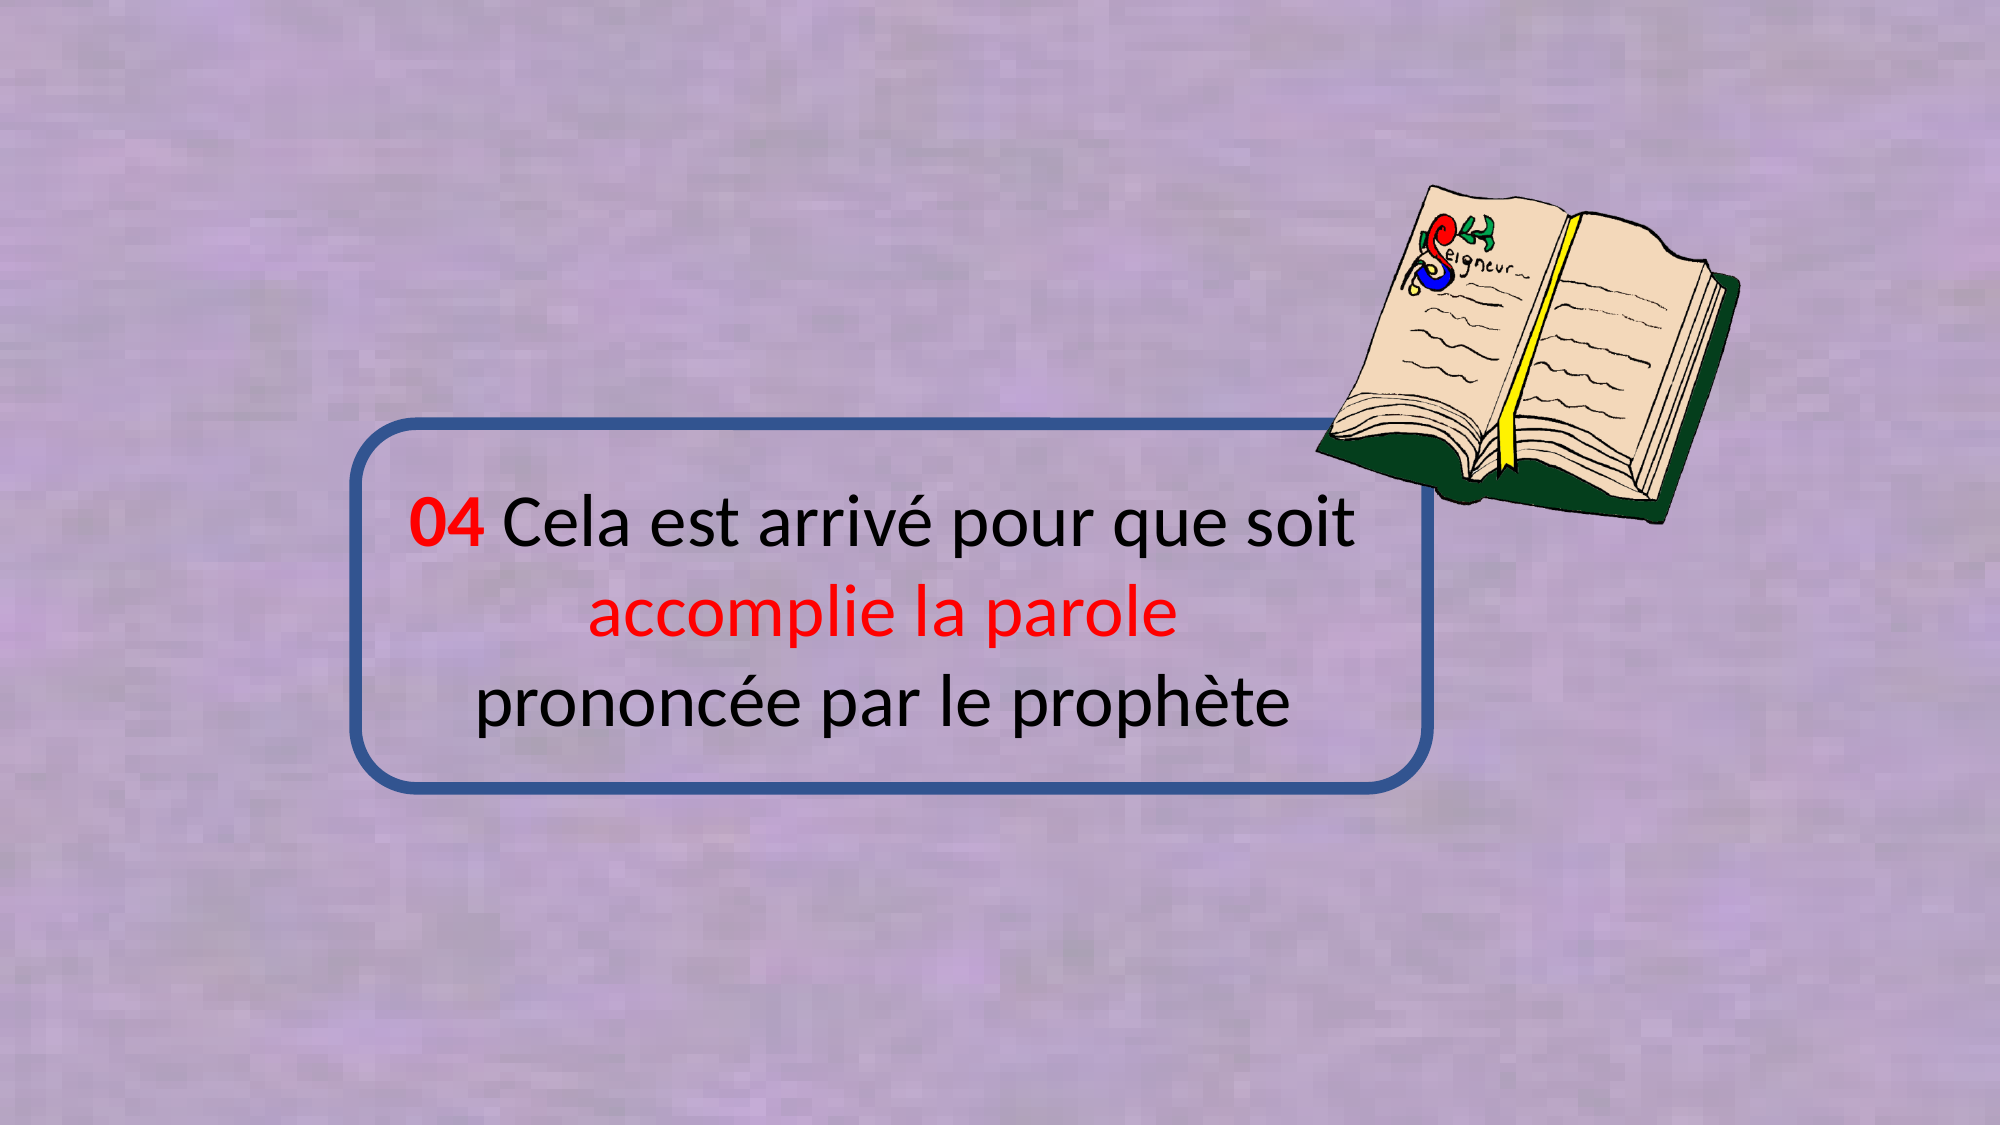

04 Cela est arrivé pour que soit
accomplie la parole
prononcée par le prophète